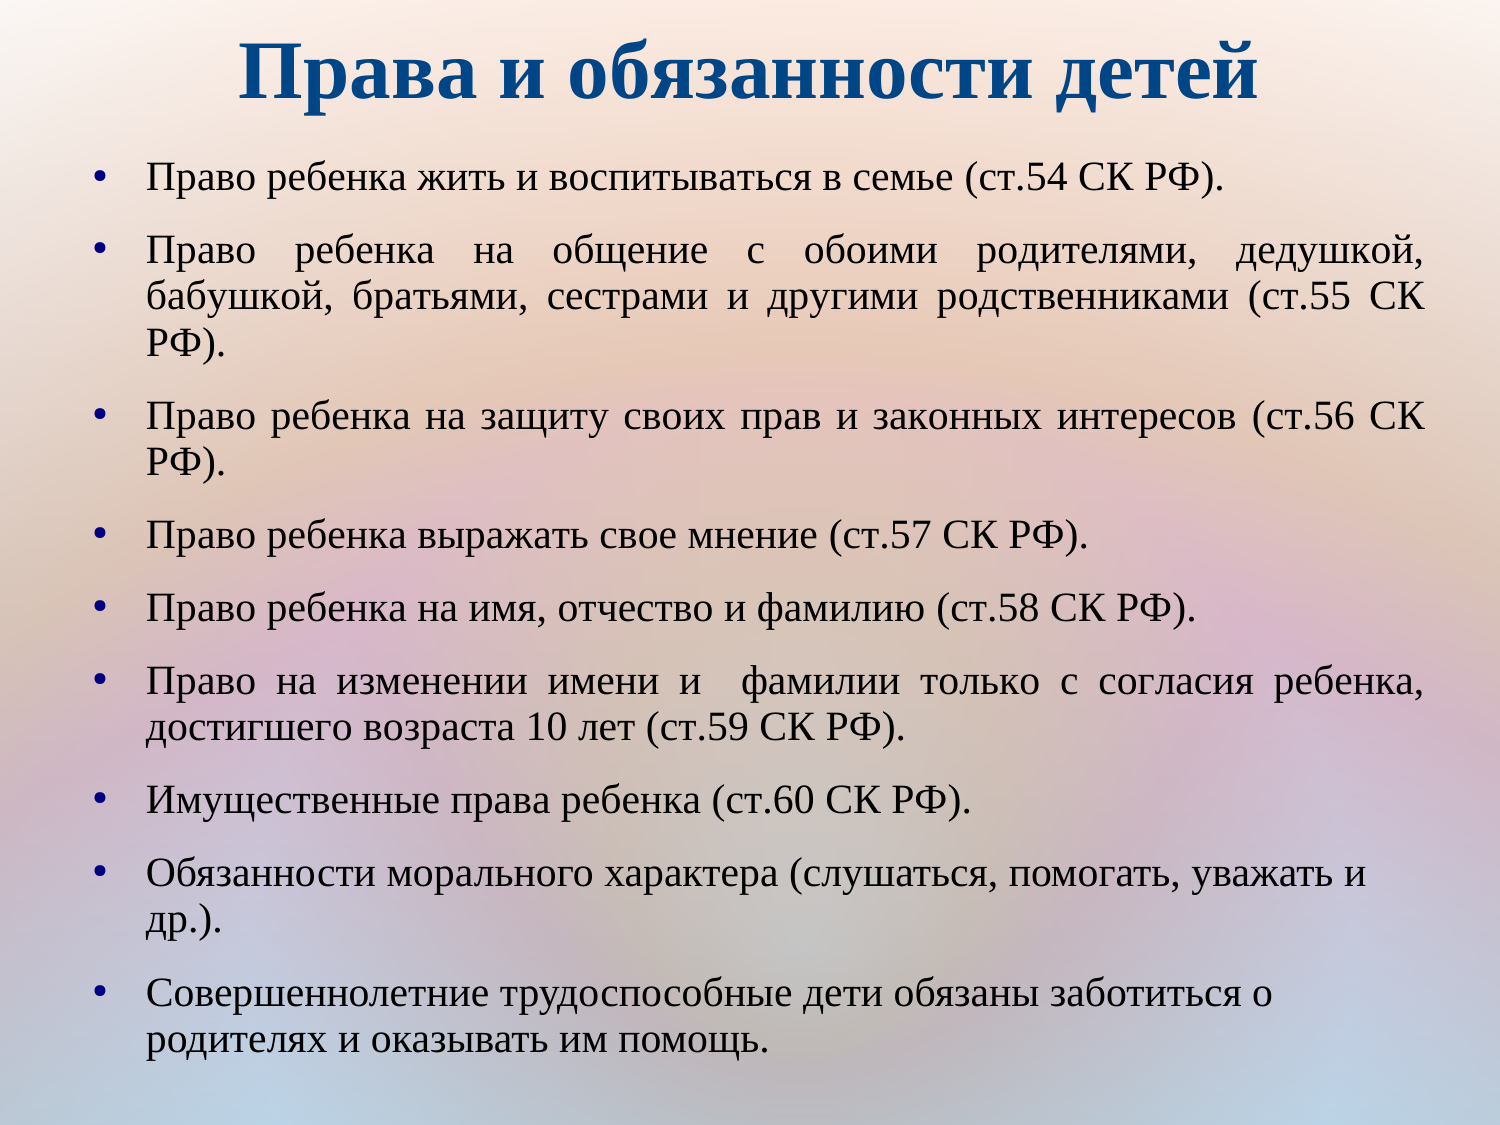

# Права и обязанности детей
Право ребенка жить и воспитываться в семье (ст.54 СК РФ).
Право ребенка на общение с обоими родителями, дедушкой, бабушкой, братьями, сестрами и другими родственниками (ст.55 СК РФ).
Право ребенка на защиту своих прав и законных интересов (ст.56 СК РФ).
Право ребенка выражать свое мнение (ст.57 СК РФ).
Право ребенка на имя, отчество и фамилию (ст.58 СК РФ).
Право на изменении имени и фамилии только с согласия ребенка, достигшего возраста 10 лет (ст.59 СК РФ).
Имущественные права ребенка (ст.60 СК РФ).
Обязанности морального характера (слушаться, помогать, уважать и др.).
Совершеннолетние трудоспособные дети обязаны заботиться о родителях и оказывать им помощь.